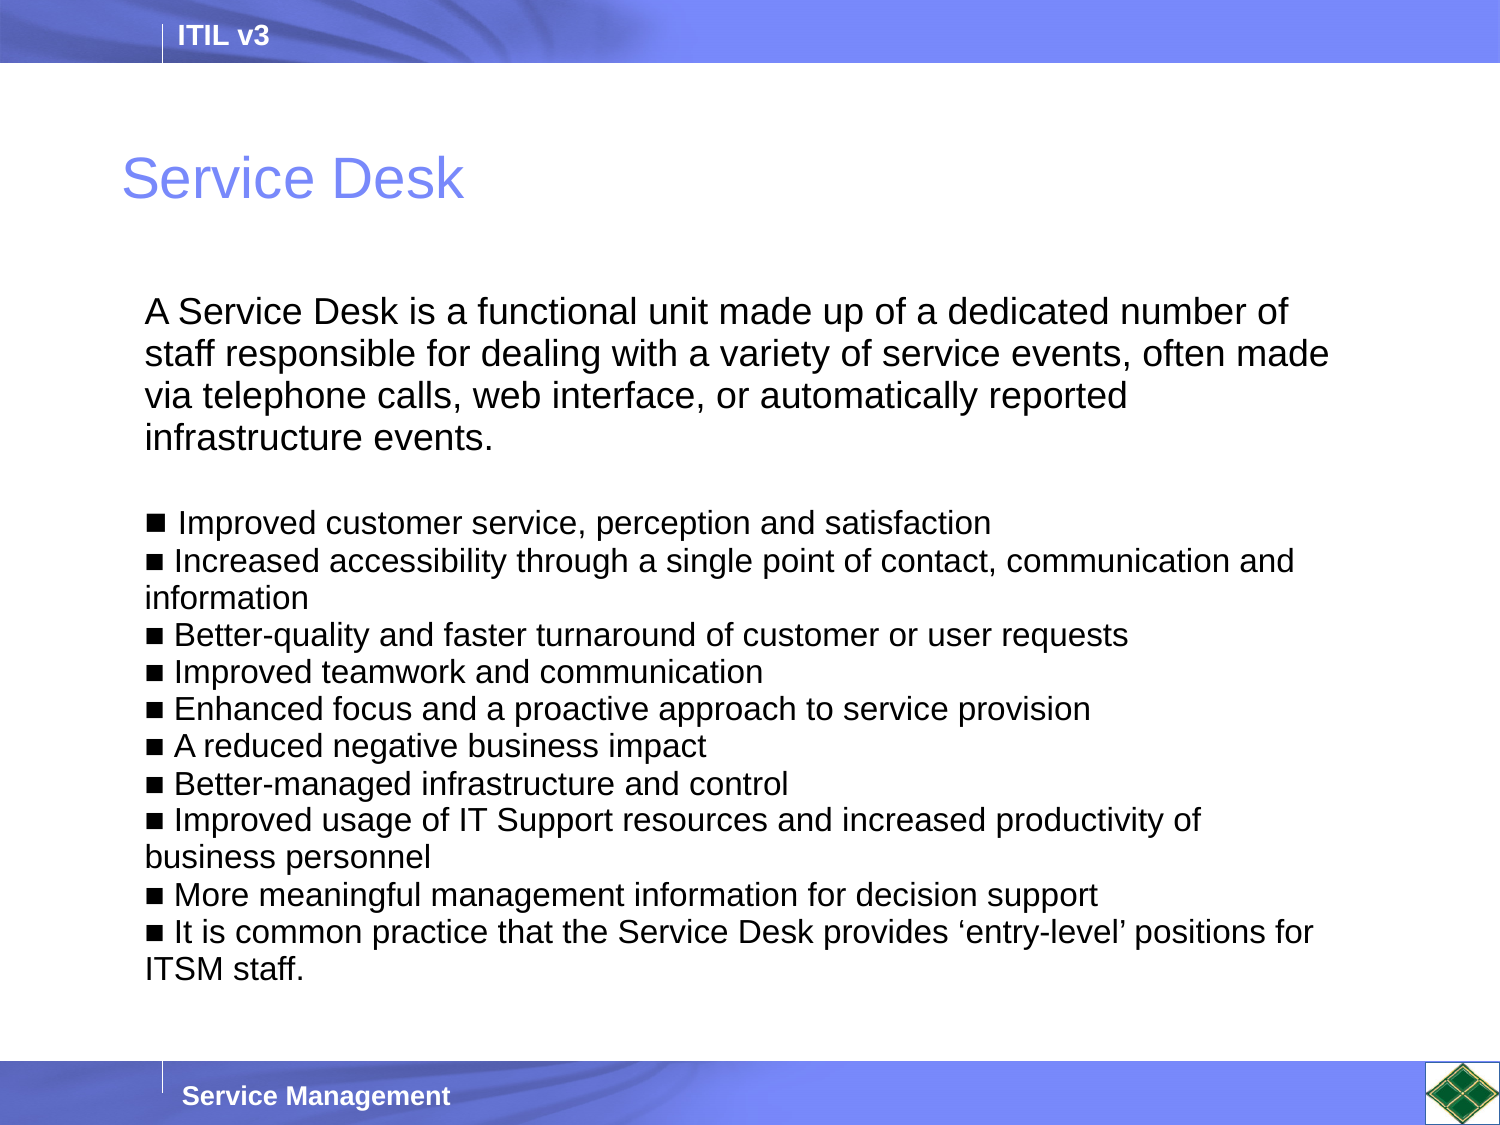

Service Desk
A Service Desk is a functional unit made up of a dedicated number of staff responsible for dealing with a variety of service events, often made via telephone calls, web interface, or automatically reported infrastructure events.
■ Improved customer service, perception and satisfaction
■ Increased accessibility through a single point of contact, communication and information
■ Better-quality and faster turnaround of customer or user requests
■ Improved teamwork and communication
■ Enhanced focus and a proactive approach to service provision
■ A reduced negative business impact
■ Better-managed infrastructure and control
■ Improved usage of IT Support resources and increased productivity of business personnel
■ More meaningful management information for decision support
■ It is common practice that the Service Desk provides ‘entry-level’ positions for ITSM staff.